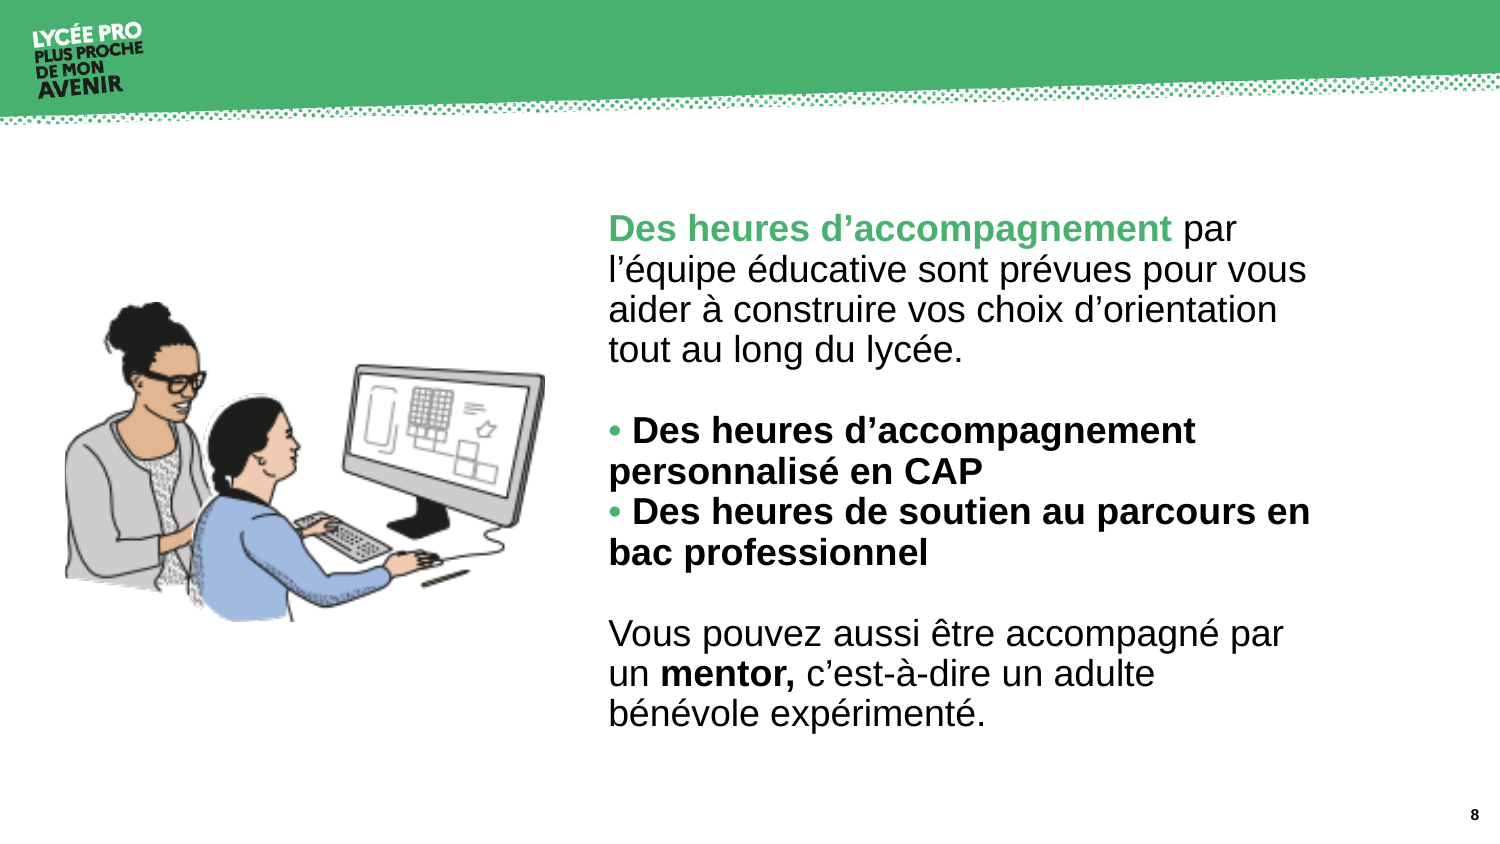

Des heures d’accompagnement par l’équipe éducative sont prévues pour vous aider à construire vos choix d’orientation tout au long du lycée.
• Des heures d’accompagnement personnalisé en CAP
• Des heures de soutien au parcours en bac professionnel
Vous pouvez aussi être accompagné par un mentor, c’est-à-dire un adulte bénévole expérimenté.